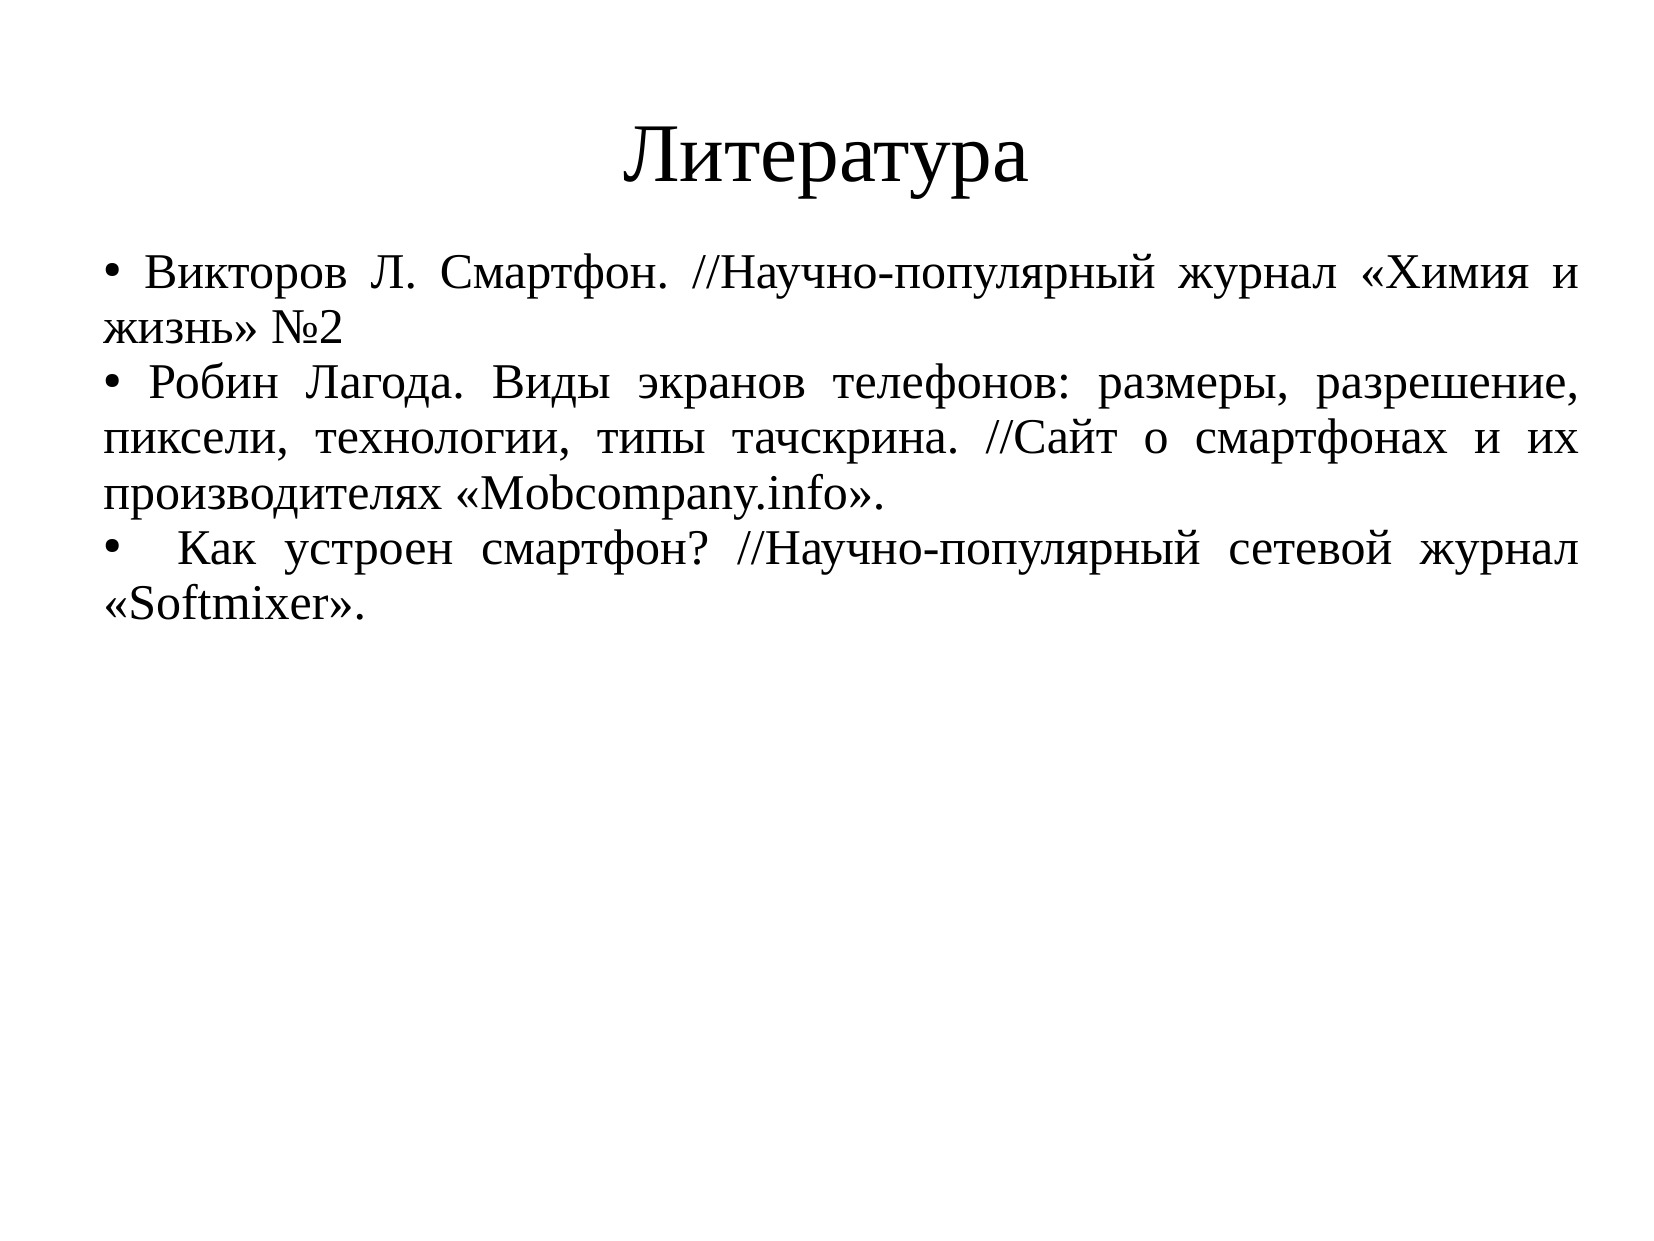

# Литература
 Викторов Л. Смартфон. //Научно-популярный журнал «Химия и жизнь» №2
 Робин Лагода. Виды экранов телефонов: размеры, разрешение, пиксели, технологии, типы тачскрина. //Сайт о смартфонах и их производителях «Mobcompany.info».
 Как устроен смартфон? //Научно-популярный сетевой журнал «Softmixer».